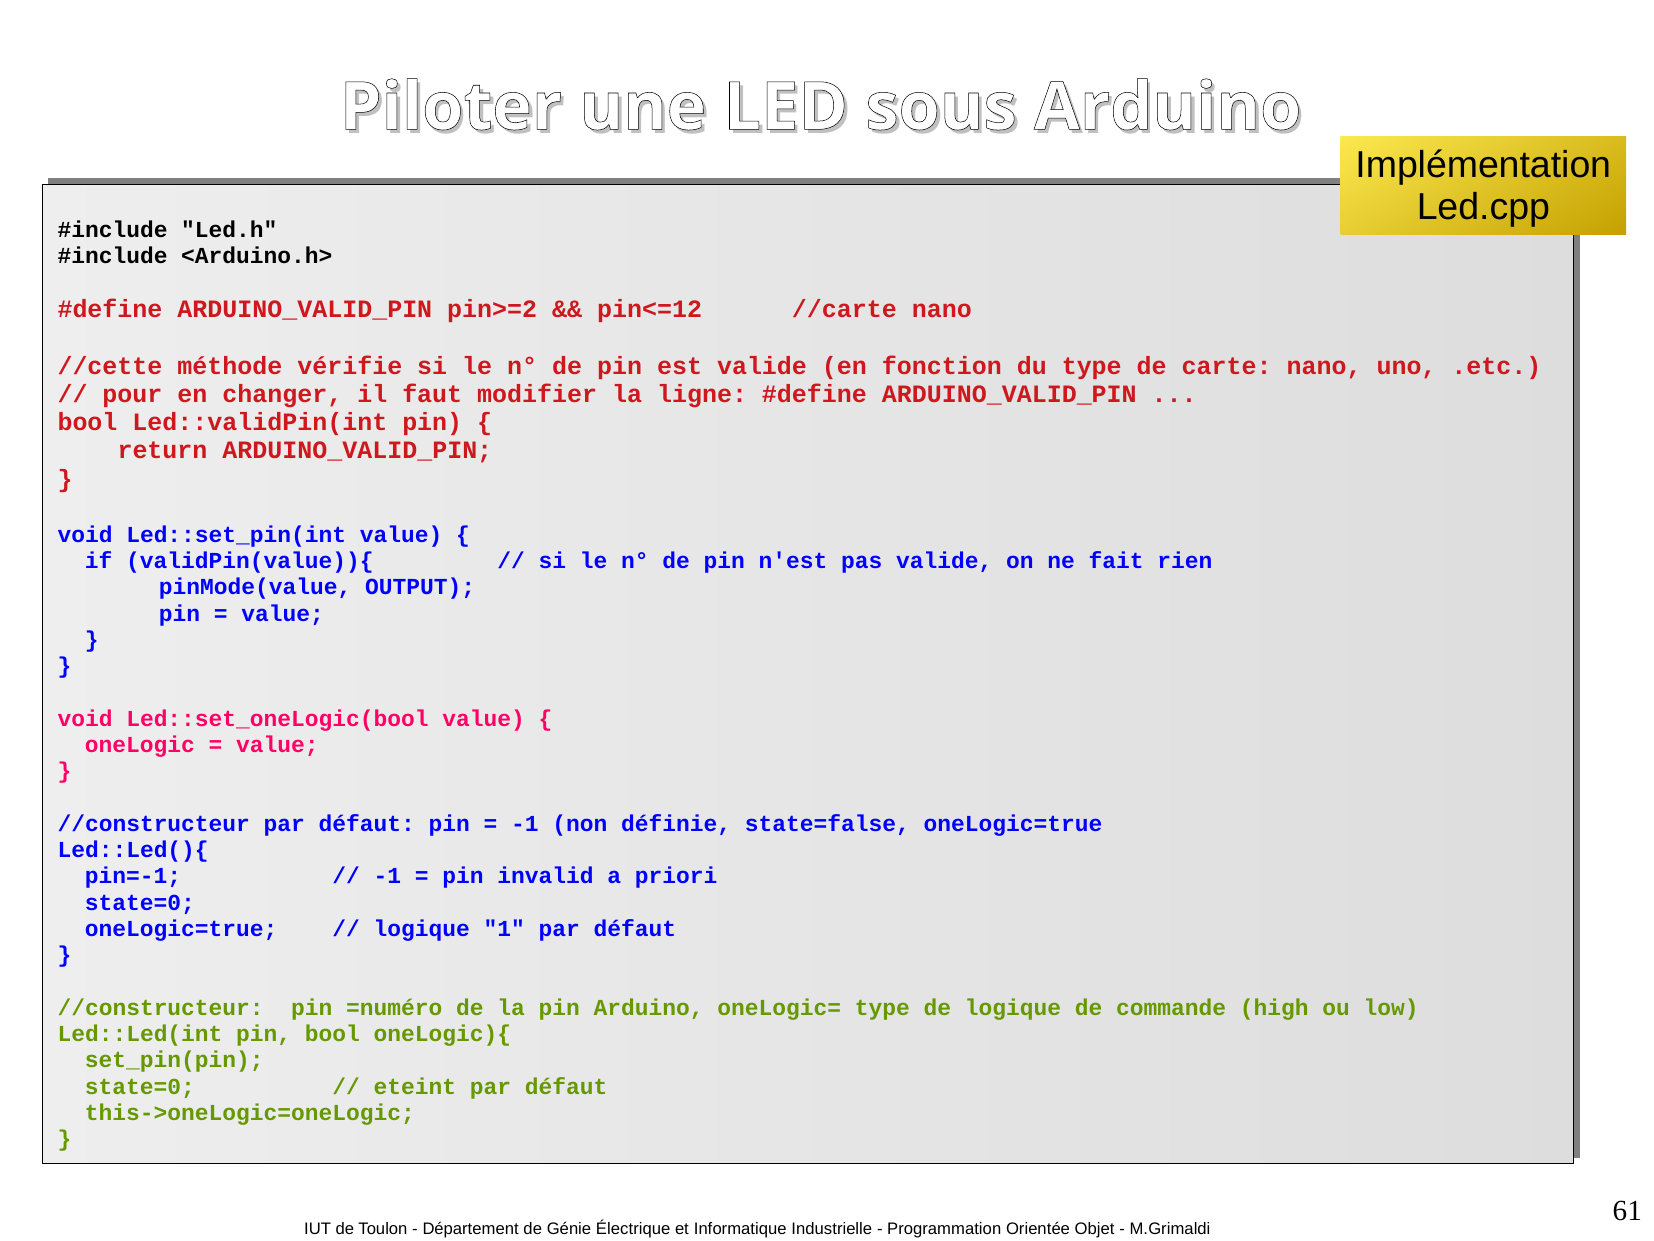

# Piloter une LED sous Arduino
Implémentation
Led.cpp
#include "Led.h"
#include <Arduino.h>
#define ARDUINO_VALID_PIN pin>=2 && pin<=12 //carte nano
//cette méthode vérifie si le n° de pin est valide (en fonction du type de carte: nano, uno, .etc.)
// pour en changer, il faut modifier la ligne: #define ARDUINO_VALID_PIN ...
bool Led::validPin(int pin) {
 return ARDUINO_VALID_PIN;
}
void Led::set_pin(int value) {
 if (validPin(value)){ // si le n° de pin n'est pas valide, on ne fait rien
	 pinMode(value, OUTPUT);
	 pin = value;
 }
}
void Led::set_oneLogic(bool value) {
 oneLogic = value;
}
//constructeur par défaut: pin = -1 (non définie, state=false, oneLogic=true
Led::Led(){
 pin=-1; // -1 = pin invalid a priori
 state=0;
 oneLogic=true; // logique "1" par défaut
}
//constructeur: pin =numéro de la pin Arduino, oneLogic= type de logique de commande (high ou low)
Led::Led(int pin, bool oneLogic){
 set_pin(pin);
 state=0; // eteint par défaut
 this->oneLogic=oneLogic;
}